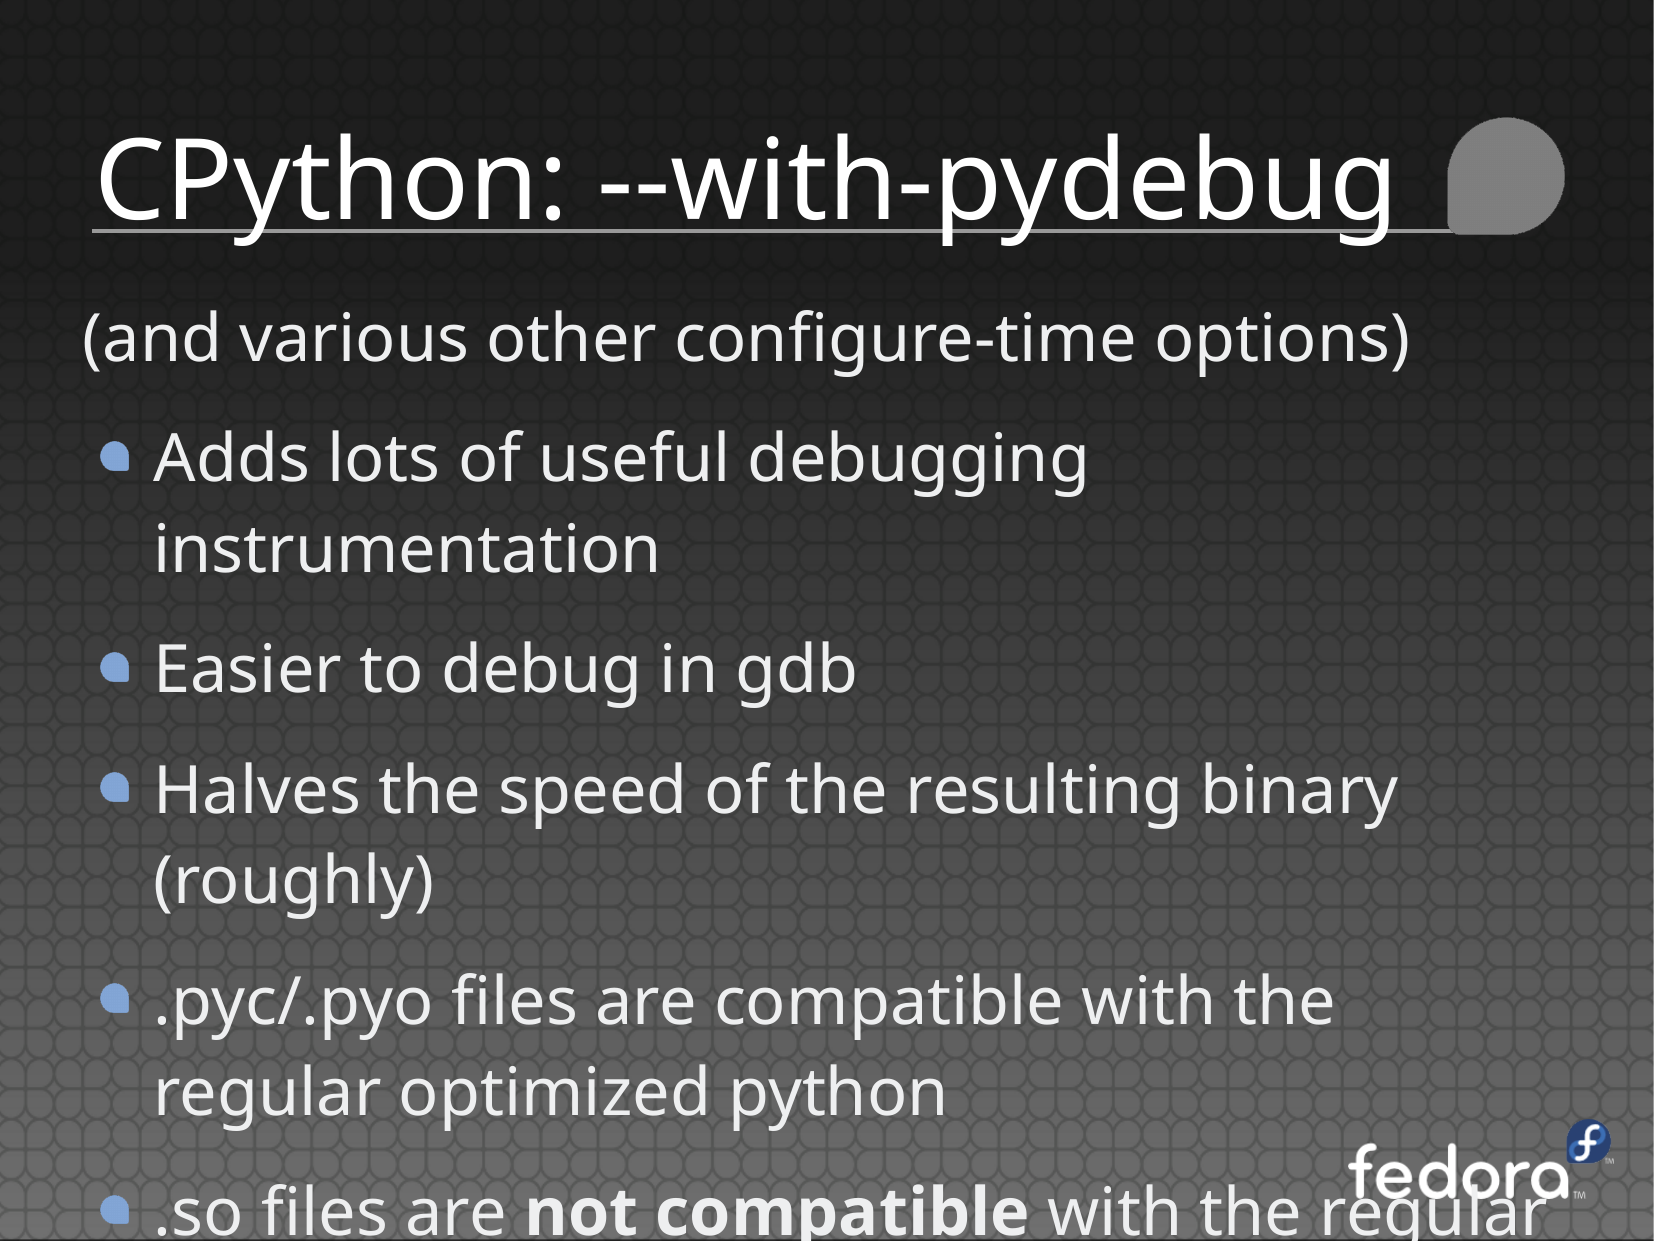

CPython: --with-pydebug
# (and various other configure-time options)
Adds lots of useful debugging instrumentation
Easier to debug in gdb
Halves the speed of the resulting binary (roughly)
.pyc/.pyo files are compatible with the regular optimized python
.so files are not compatible with the regular optimized python (ABI differences)